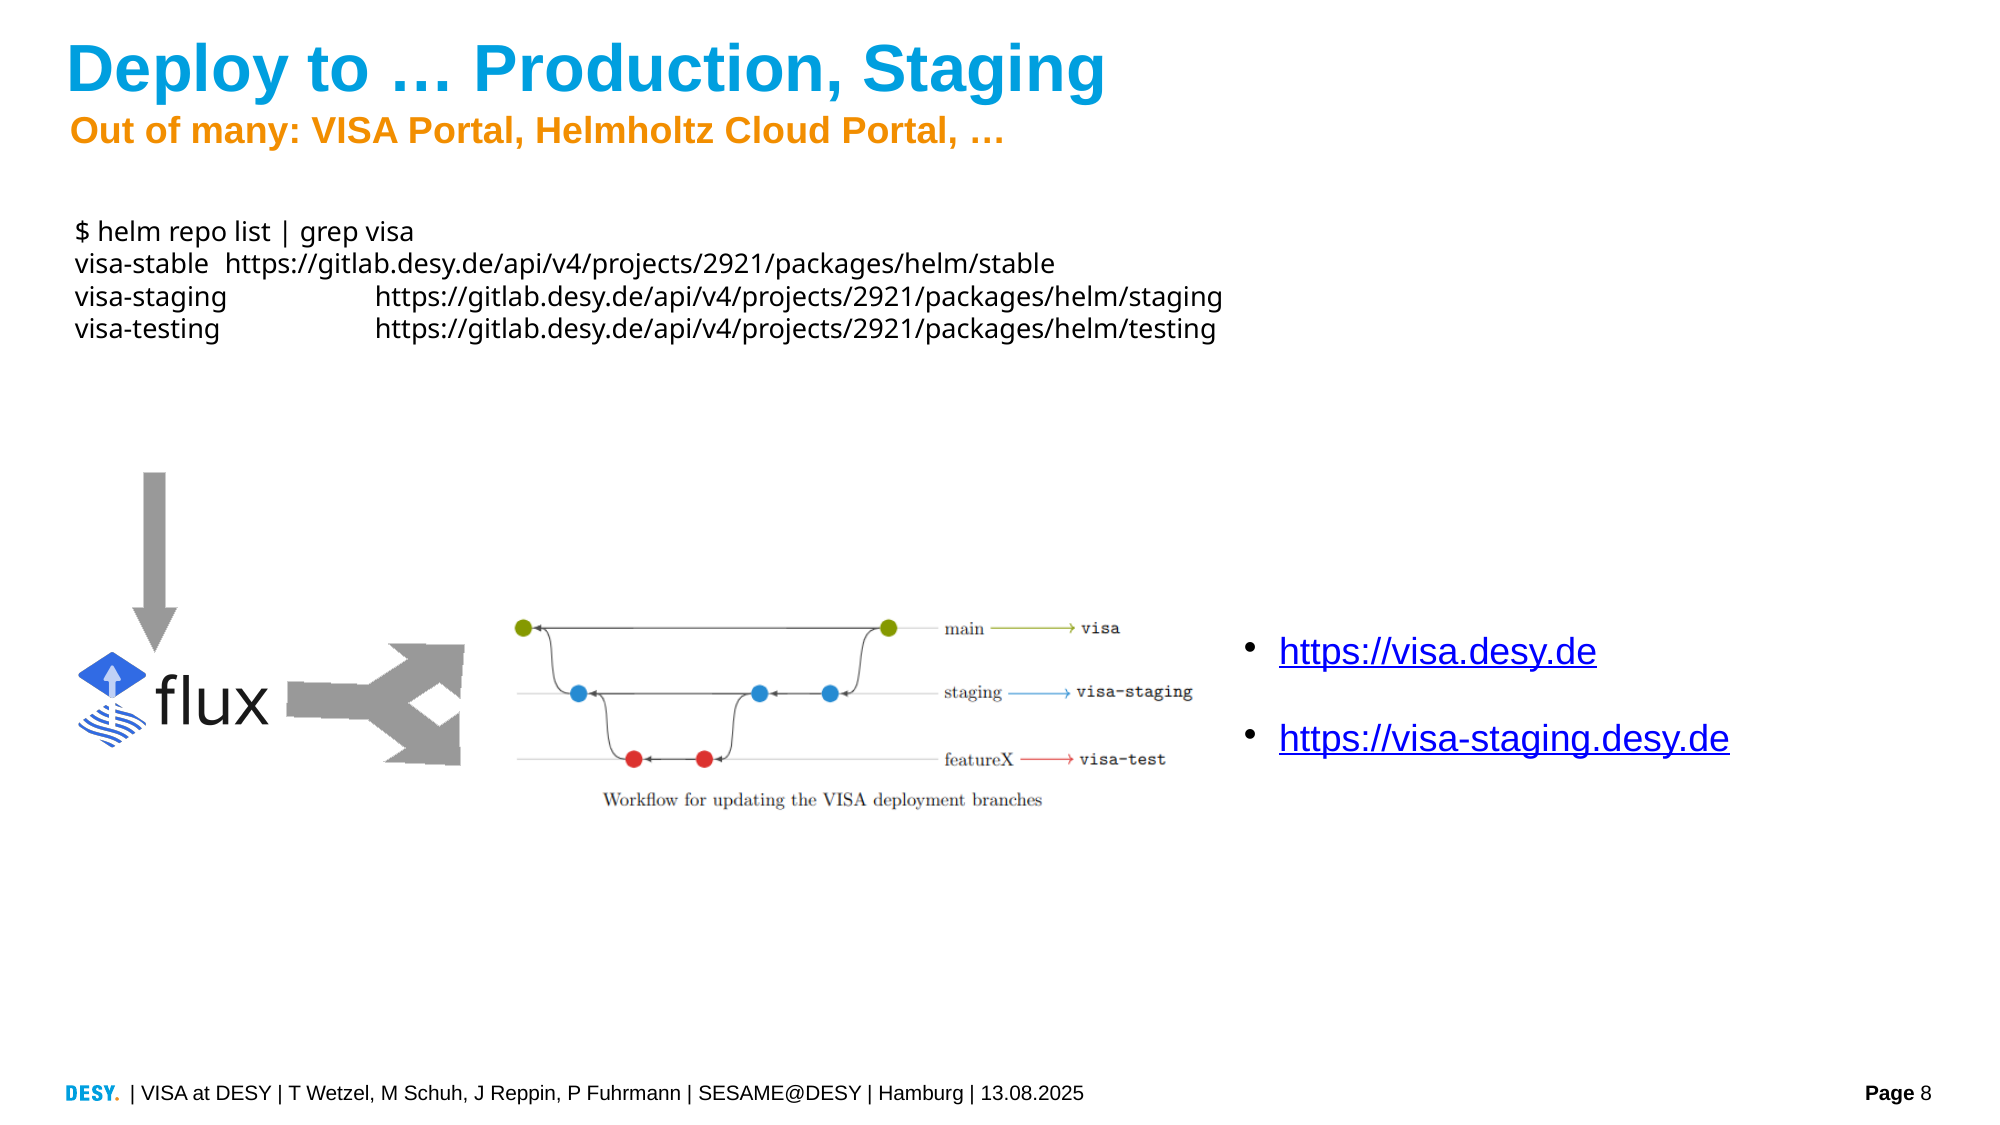

Deploy to … Production, Staging
Out of many: VISA Portal, Helmholtz Cloud Portal, …
$ helm repo list | grep visa
visa-stable 	https://gitlab.desy.de/api/v4/projects/2921/packages/helm/stable
visa-staging 	https://gitlab.desy.de/api/v4/projects/2921/packages/helm/staging
visa-testing 	https://gitlab.desy.de/api/v4/projects/2921/packages/helm/testing
https://visa.desy.de
https://visa-staging.desy.de